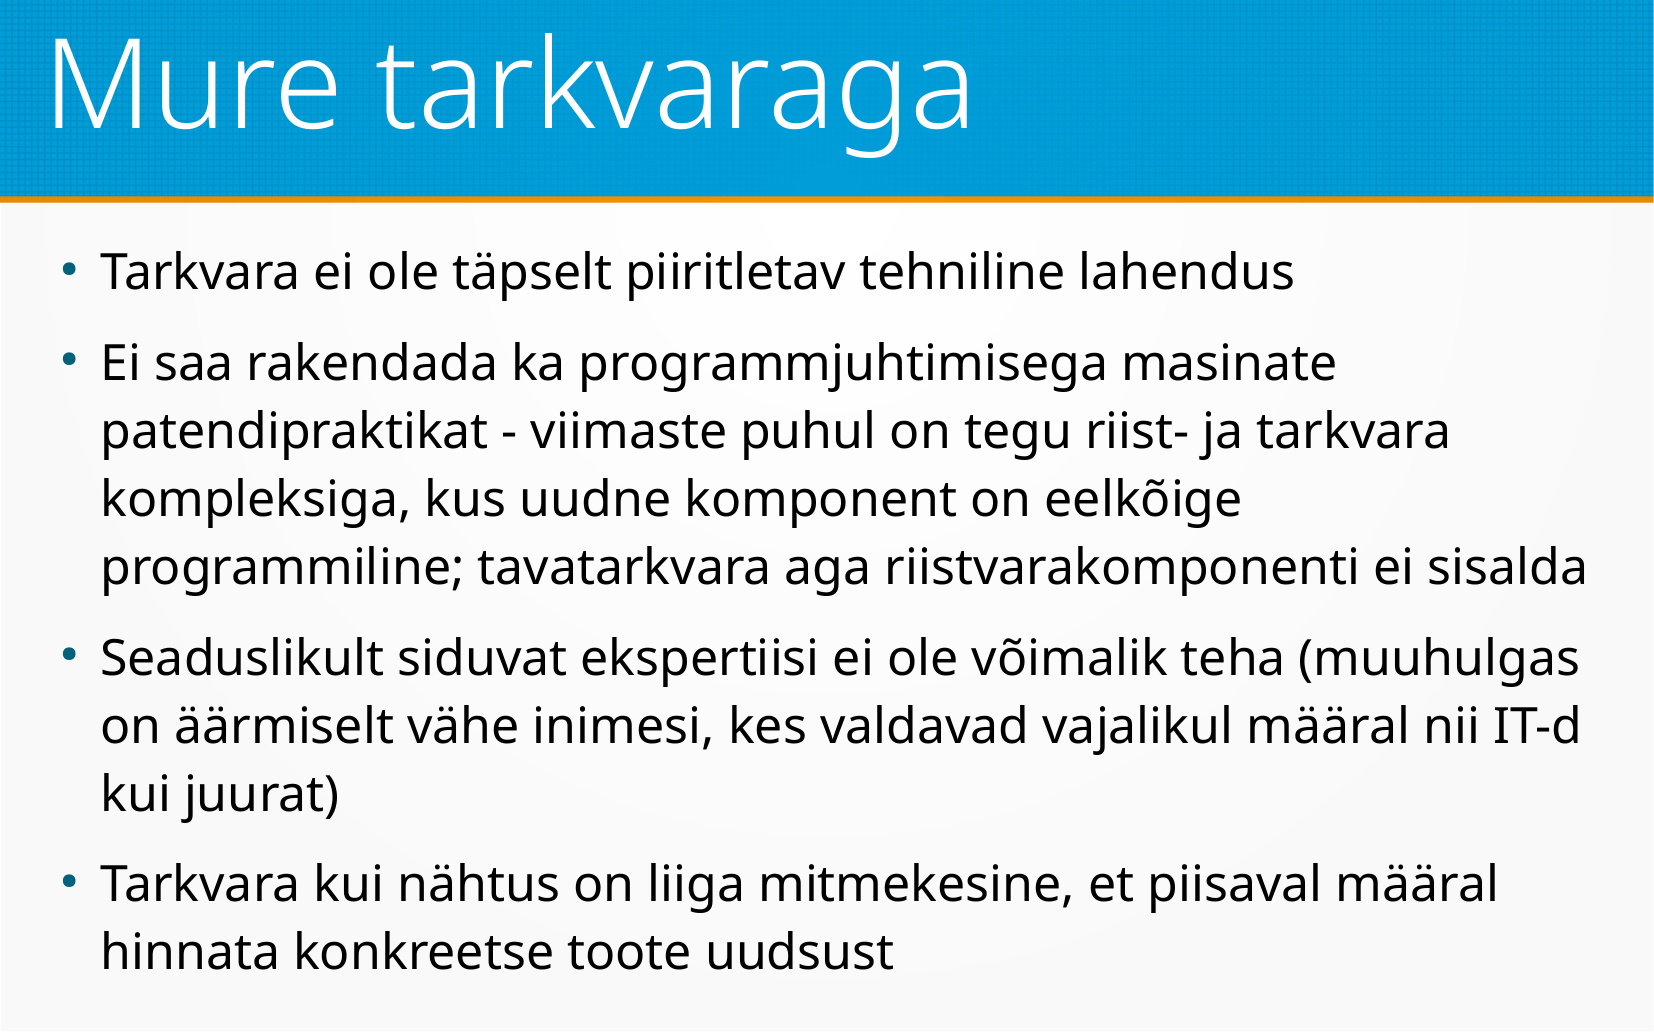

# Mure tarkvaraga
Tarkvara ei ole täpselt piiritletav tehniline lahendus
Ei saa rakendada ka programmjuhtimisega masinate patendipraktikat - viimaste puhul on tegu riist- ja tarkvara kompleksiga, kus uudne komponent on eelkõige programmiline; tavatarkvara aga riistvarakomponenti ei sisalda
Seaduslikult siduvat ekspertiisi ei ole võimalik teha (muuhulgas on äärmiselt vähe inimesi, kes valdavad vajalikul määral nii IT-d kui juurat)
Tarkvara kui nähtus on liiga mitmekesine, et piisaval määral hinnata konkreetse toote uudsust